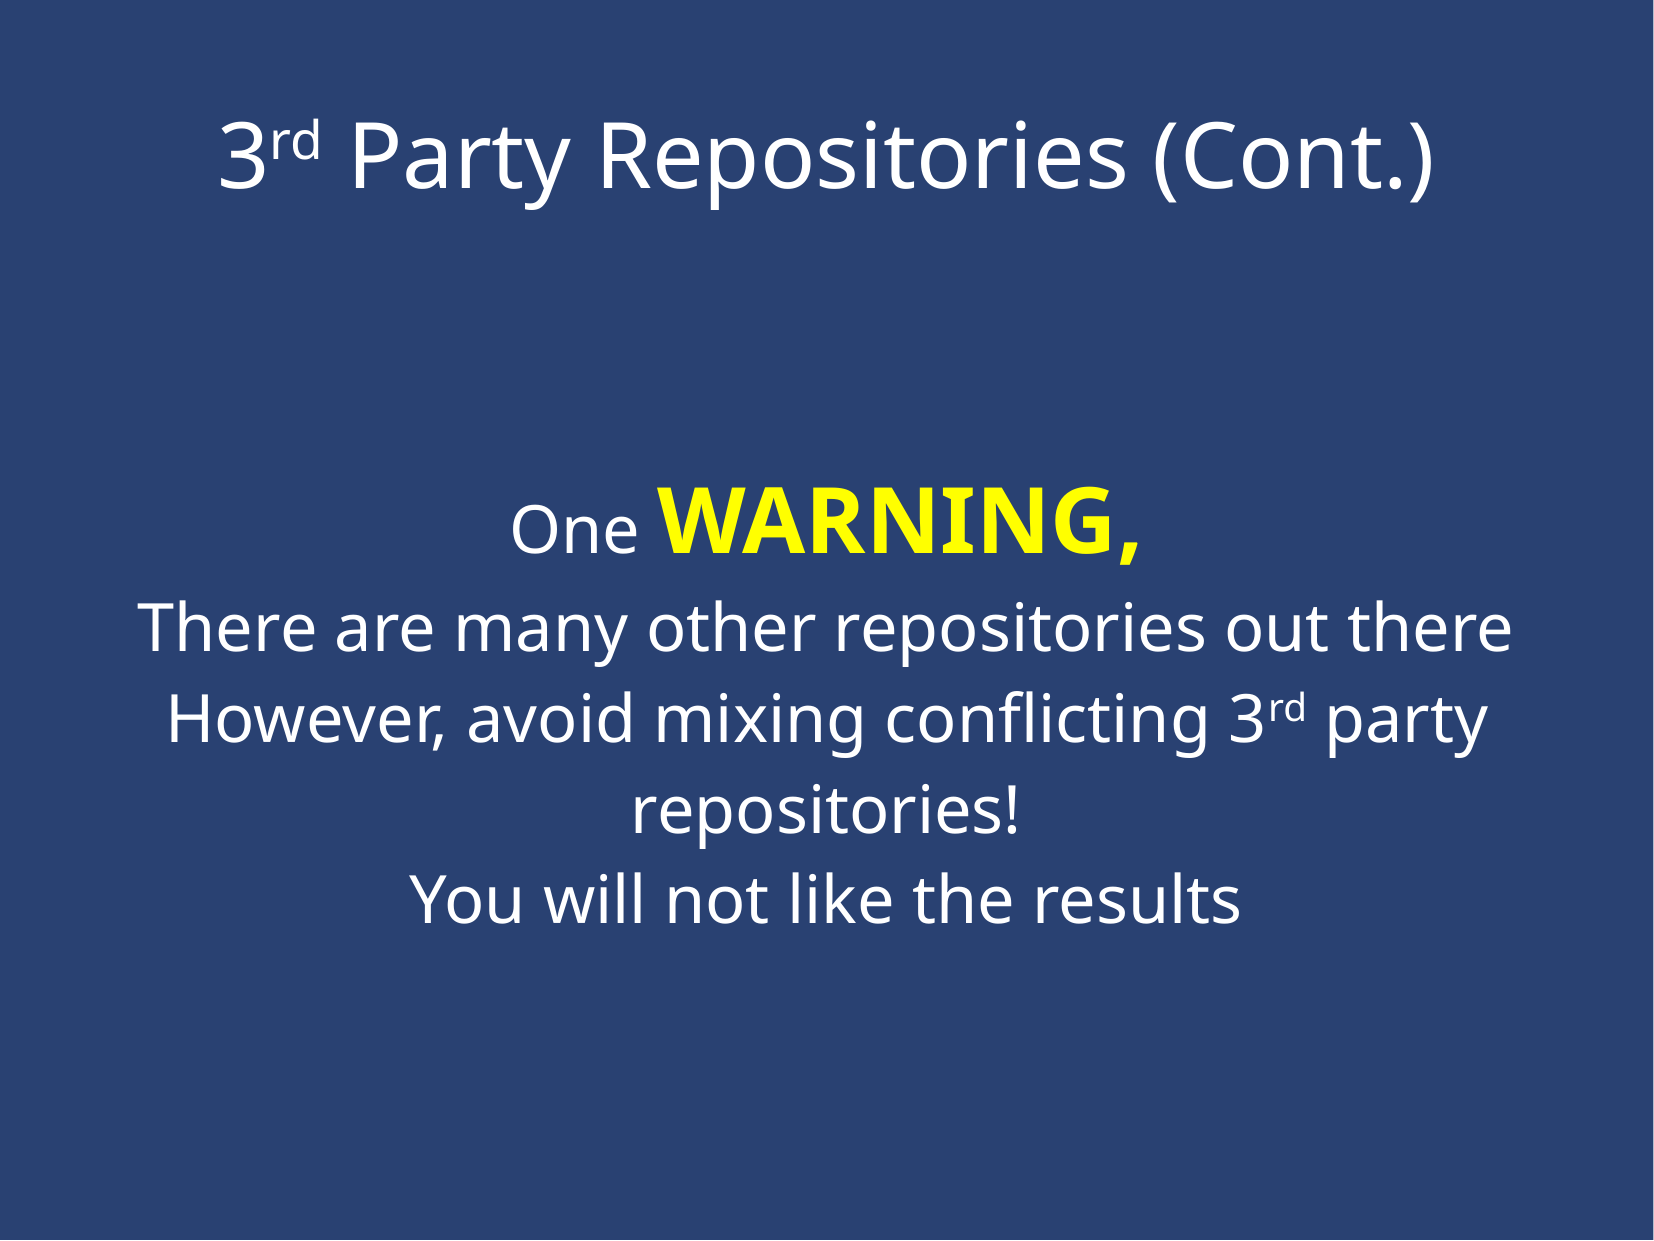

# 3rd Party Repositories (Cont.)
One WARNING,
There are many other repositories out there
However, avoid mixing conflicting 3rd party repositories!
You will not like the results